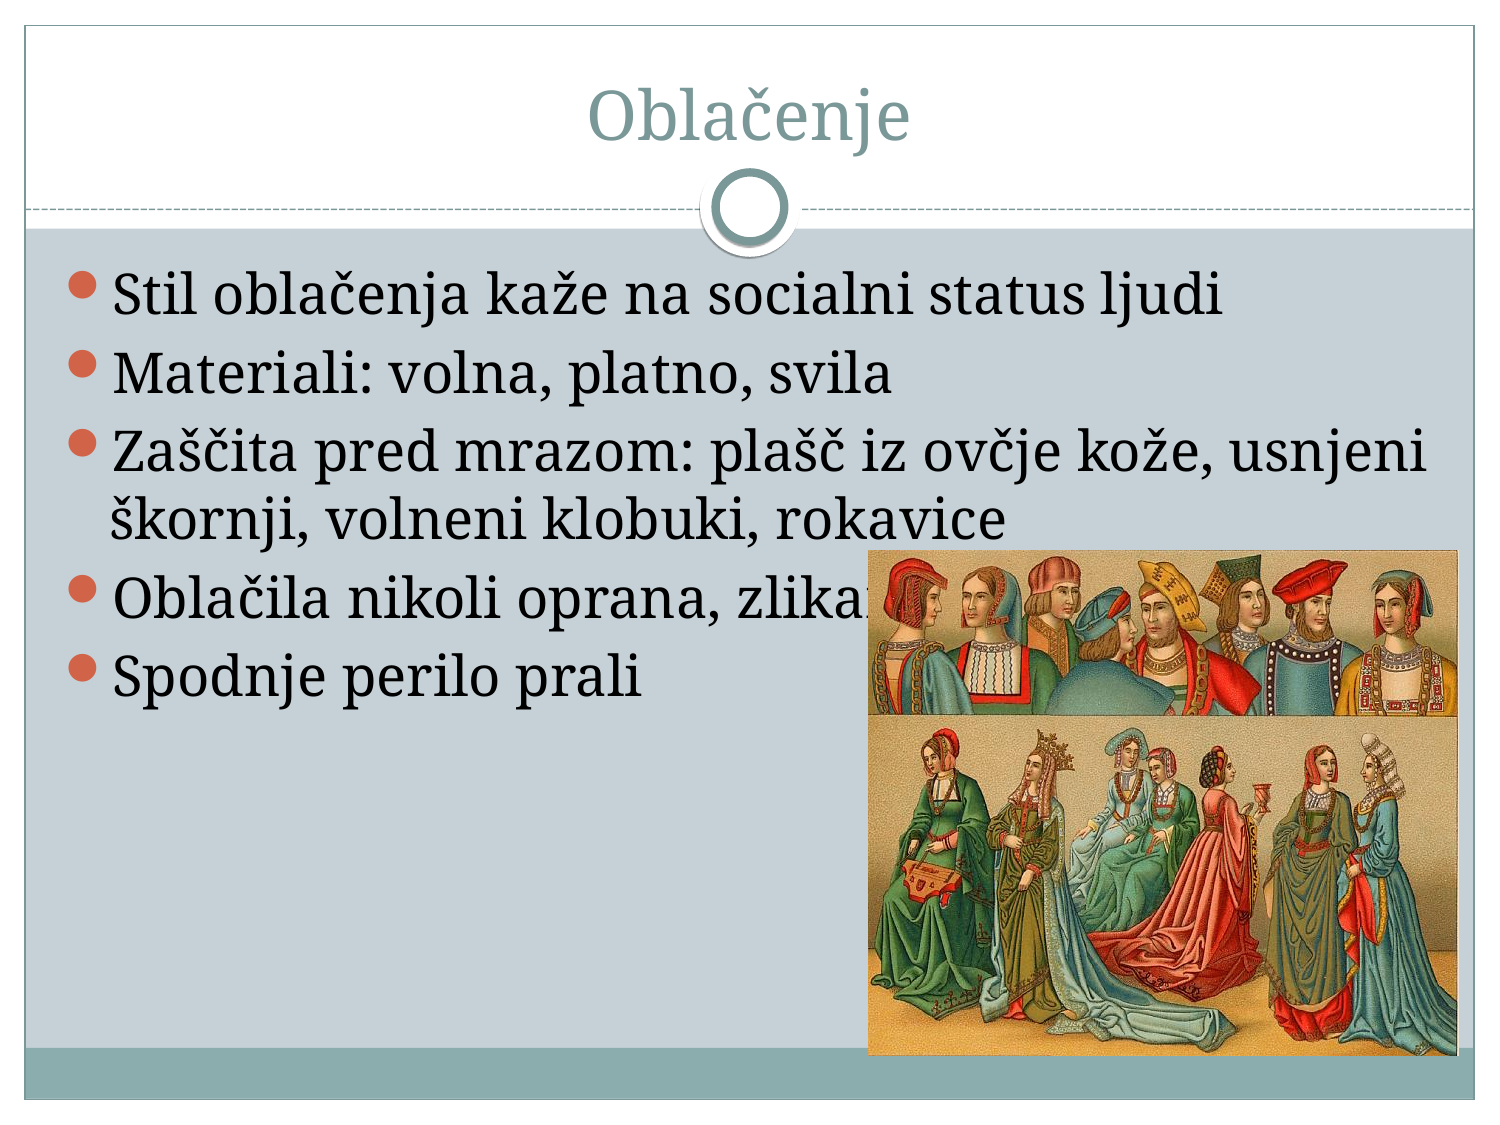

# Oblačenje
Stil oblačenja kaže na socialni status ljudi
Materiali: volna, platno, svila
Zaščita pred mrazom: plašč iz ovčje kože, usnjeni škornji, volneni klobuki, rokavice
Oblačila nikoli oprana, zlikana
Spodnje perilo prali